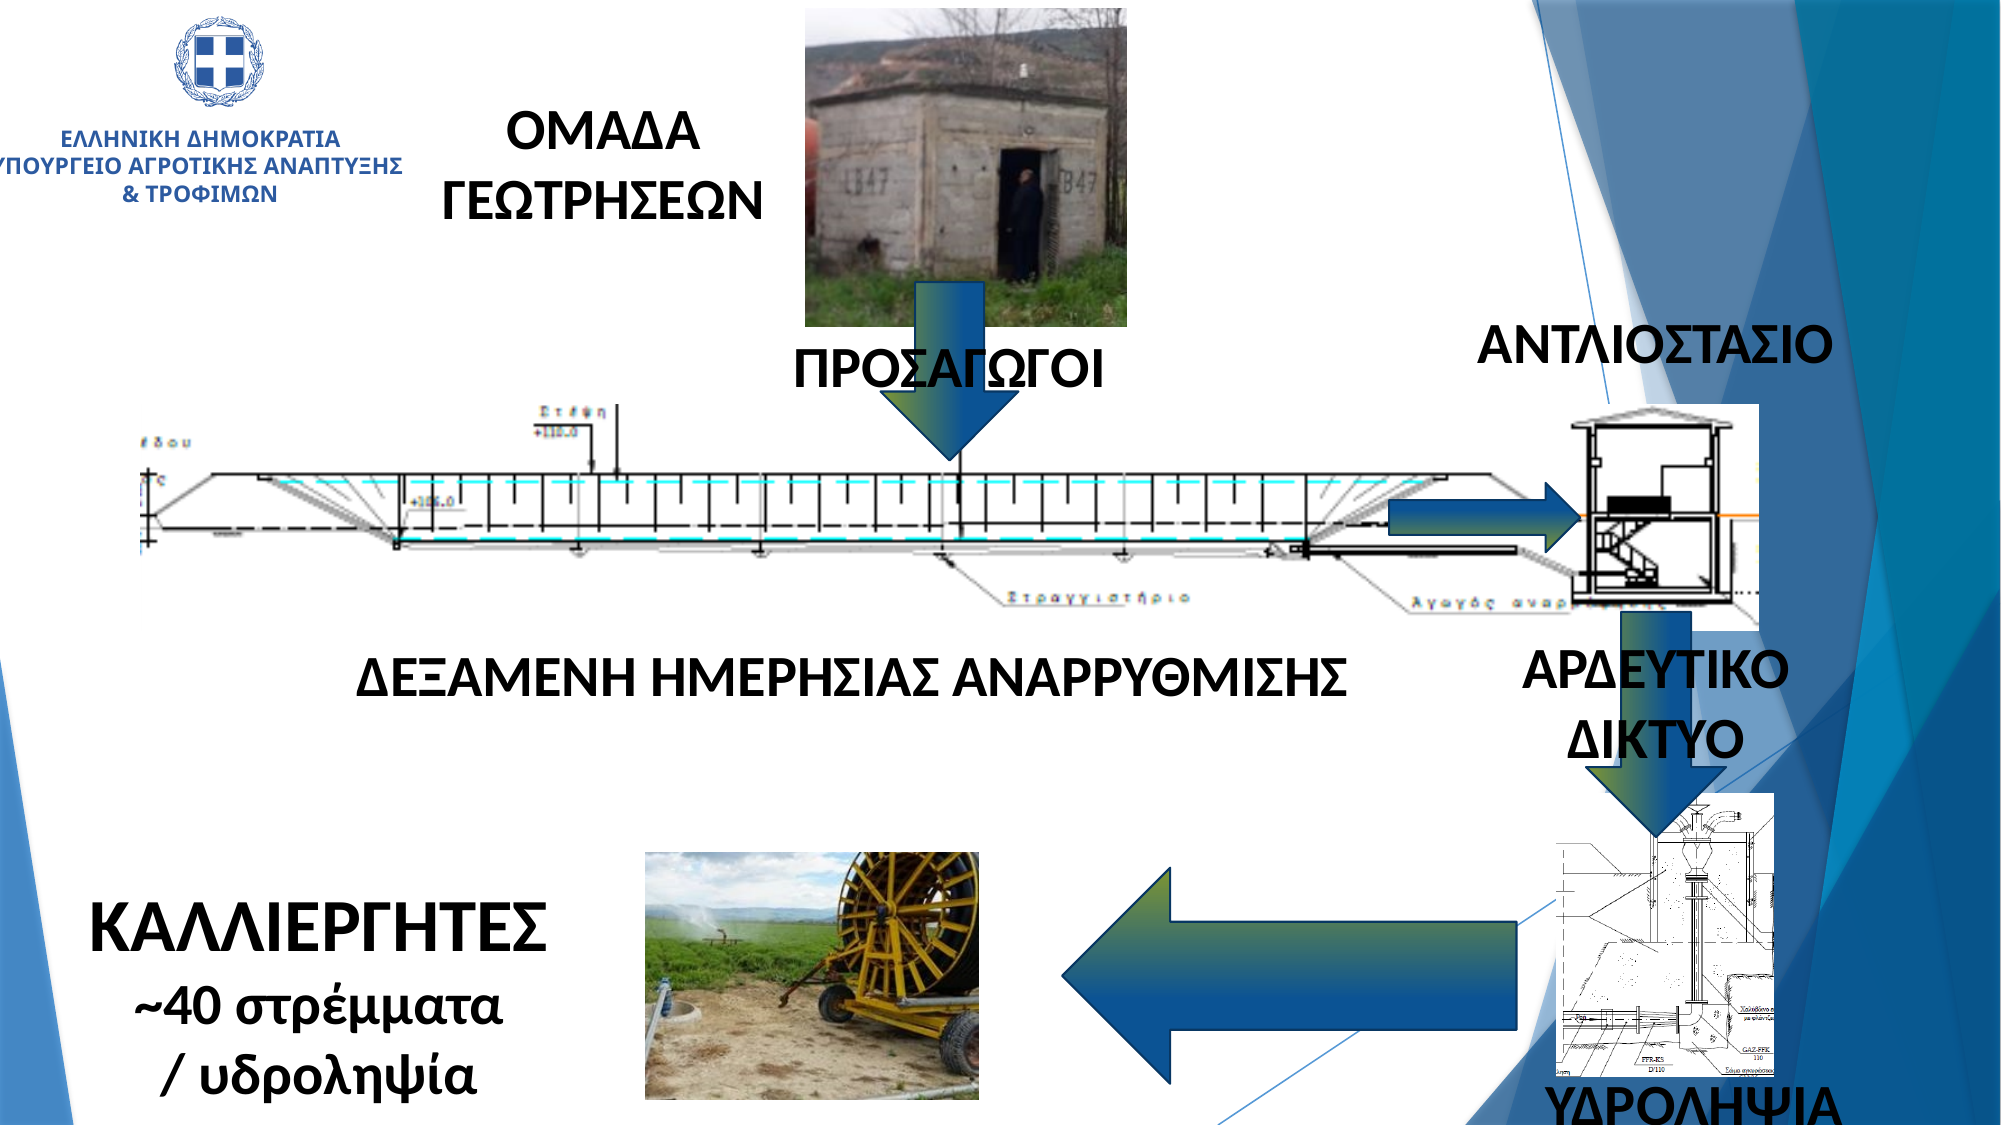

ΟΜΑΔΑ ΓΕΩΤΡΗΣΕΩΝ
ΕΛΛΗΝΙΚΗ ΔΗΜΟΚΡΑΤΙΑ
ΥΠΟΥΡΓΕΙΟ ΑΓΡΟΤΙΚΗΣ ΑΝΑΠΤΥΞΗΣ
& ΤΡΟΦΙΜΩΝ
ΑΝΤΛΙΟΣΤΑΣΙΟ
ΠΡΟΣΑΓΩΓΟΙ
ΑΡΔΕΥΤΙΚΟ ΔΙΚΤΥΟ
ΔΕΞΑΜΕΝΗ ΗΜΕΡΗΣΙΑΣ ΑΝΑΡΡΥΘΜΙΣΗΣ
ΚΑΛΛΙΕΡΓΗΤΕΣ
~40 στρέμματα
/ υδροληψία
ΥΔΡΟΛΗΨΙΑ